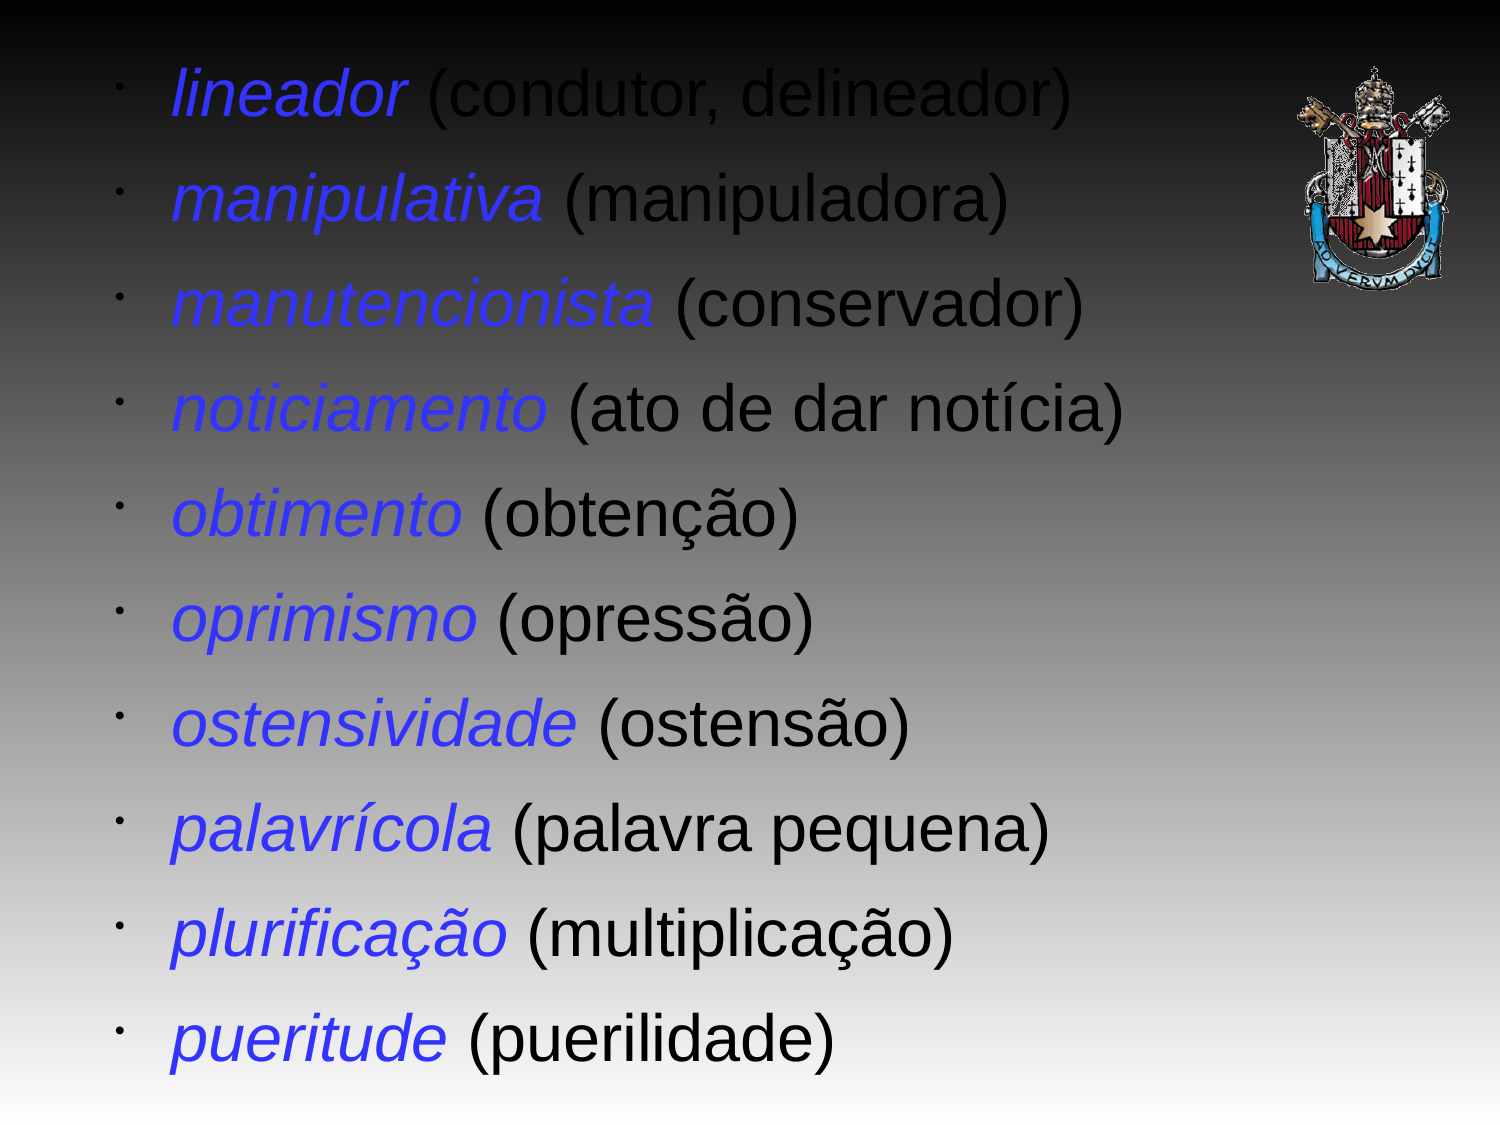

# lineador (condutor, delineador)
manipulativa (manipuladora)
manutencionista (conservador)
noticiamento (ato de dar notícia)
obtimento (obtenção)
oprimismo (opressão)
ostensividade (ostensão)
palavrícola (palavra pequena)
plurificação (multiplicação)
pueritude (puerilidade)